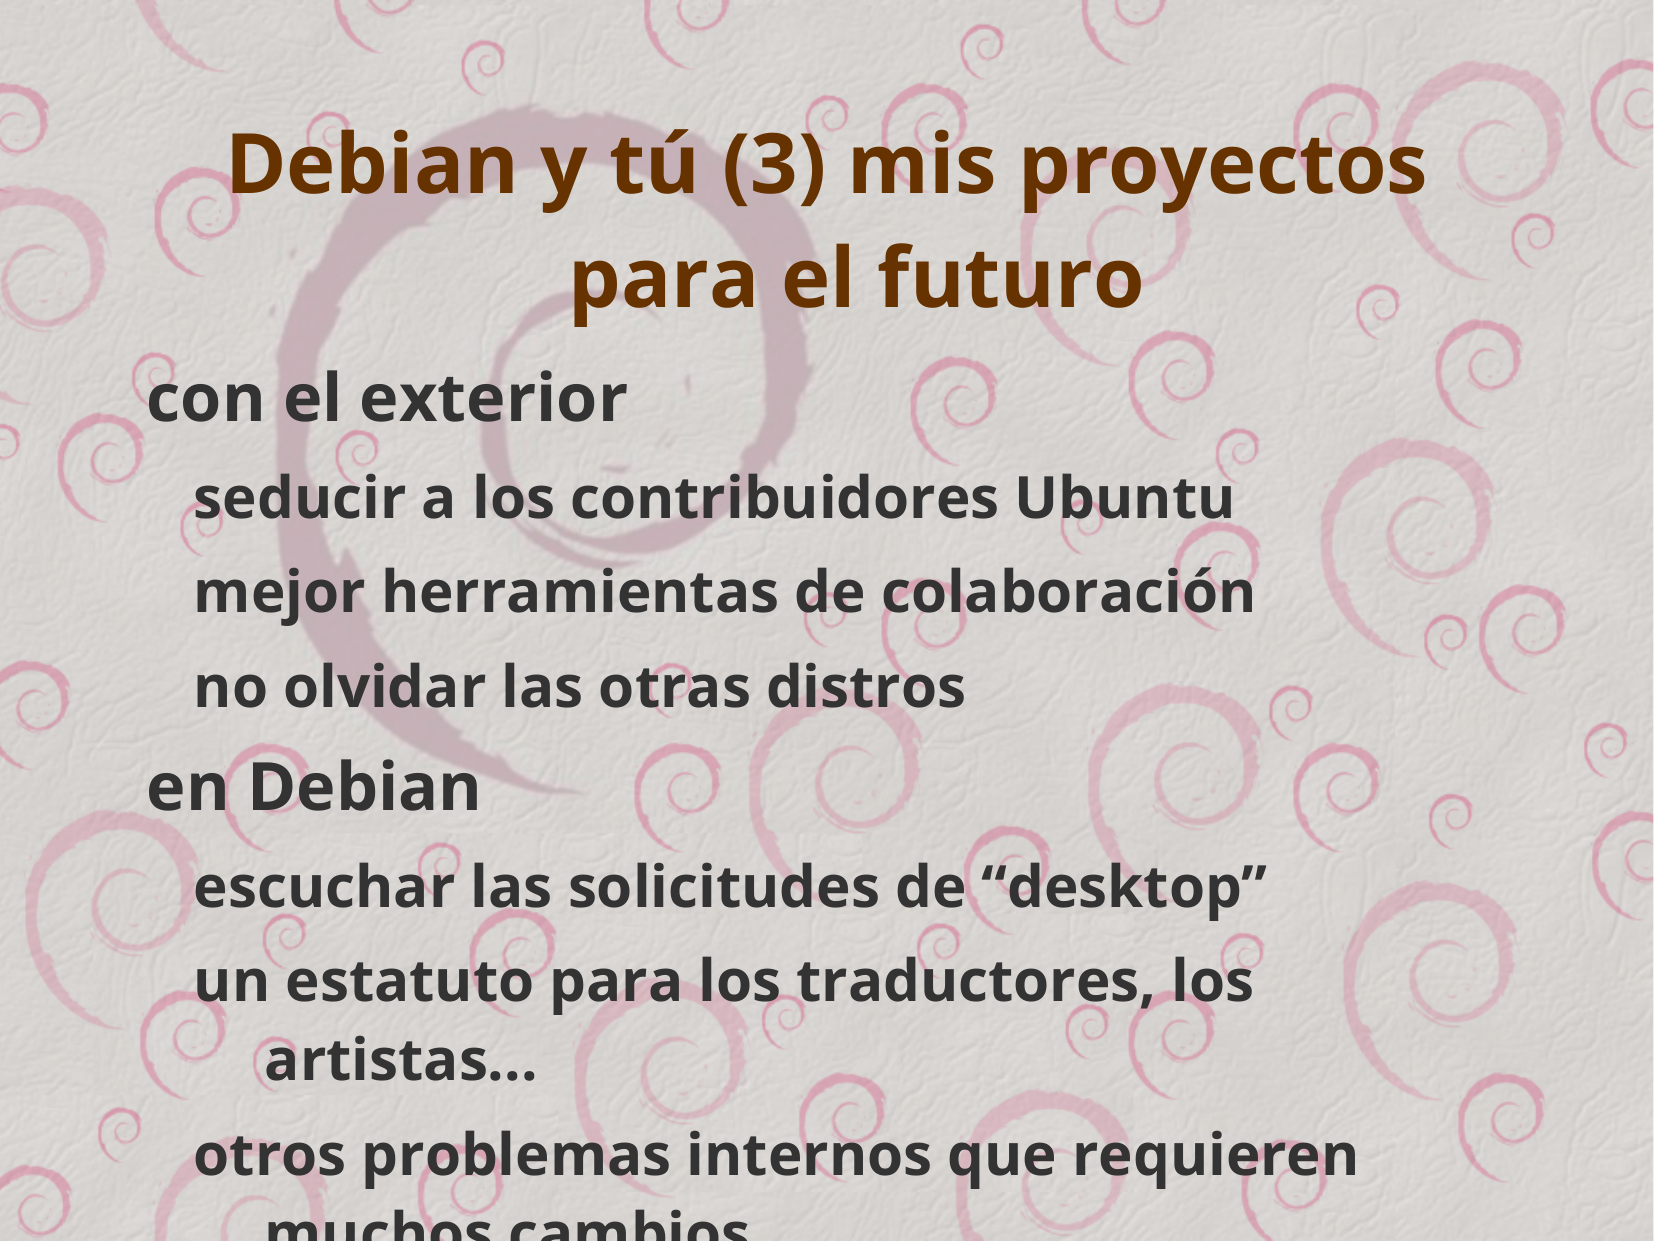

# Debian y tú (3) mis proyectos para el futuro
con el exterior
seducir a los contribuidores Ubuntu
mejor herramientas de colaboración
no olvidar las otras distros
en Debian
escuchar las solicitudes de “desktop”
un estatuto para los traductores, los artistas...
otros problemas internos que requieren muchos cambios